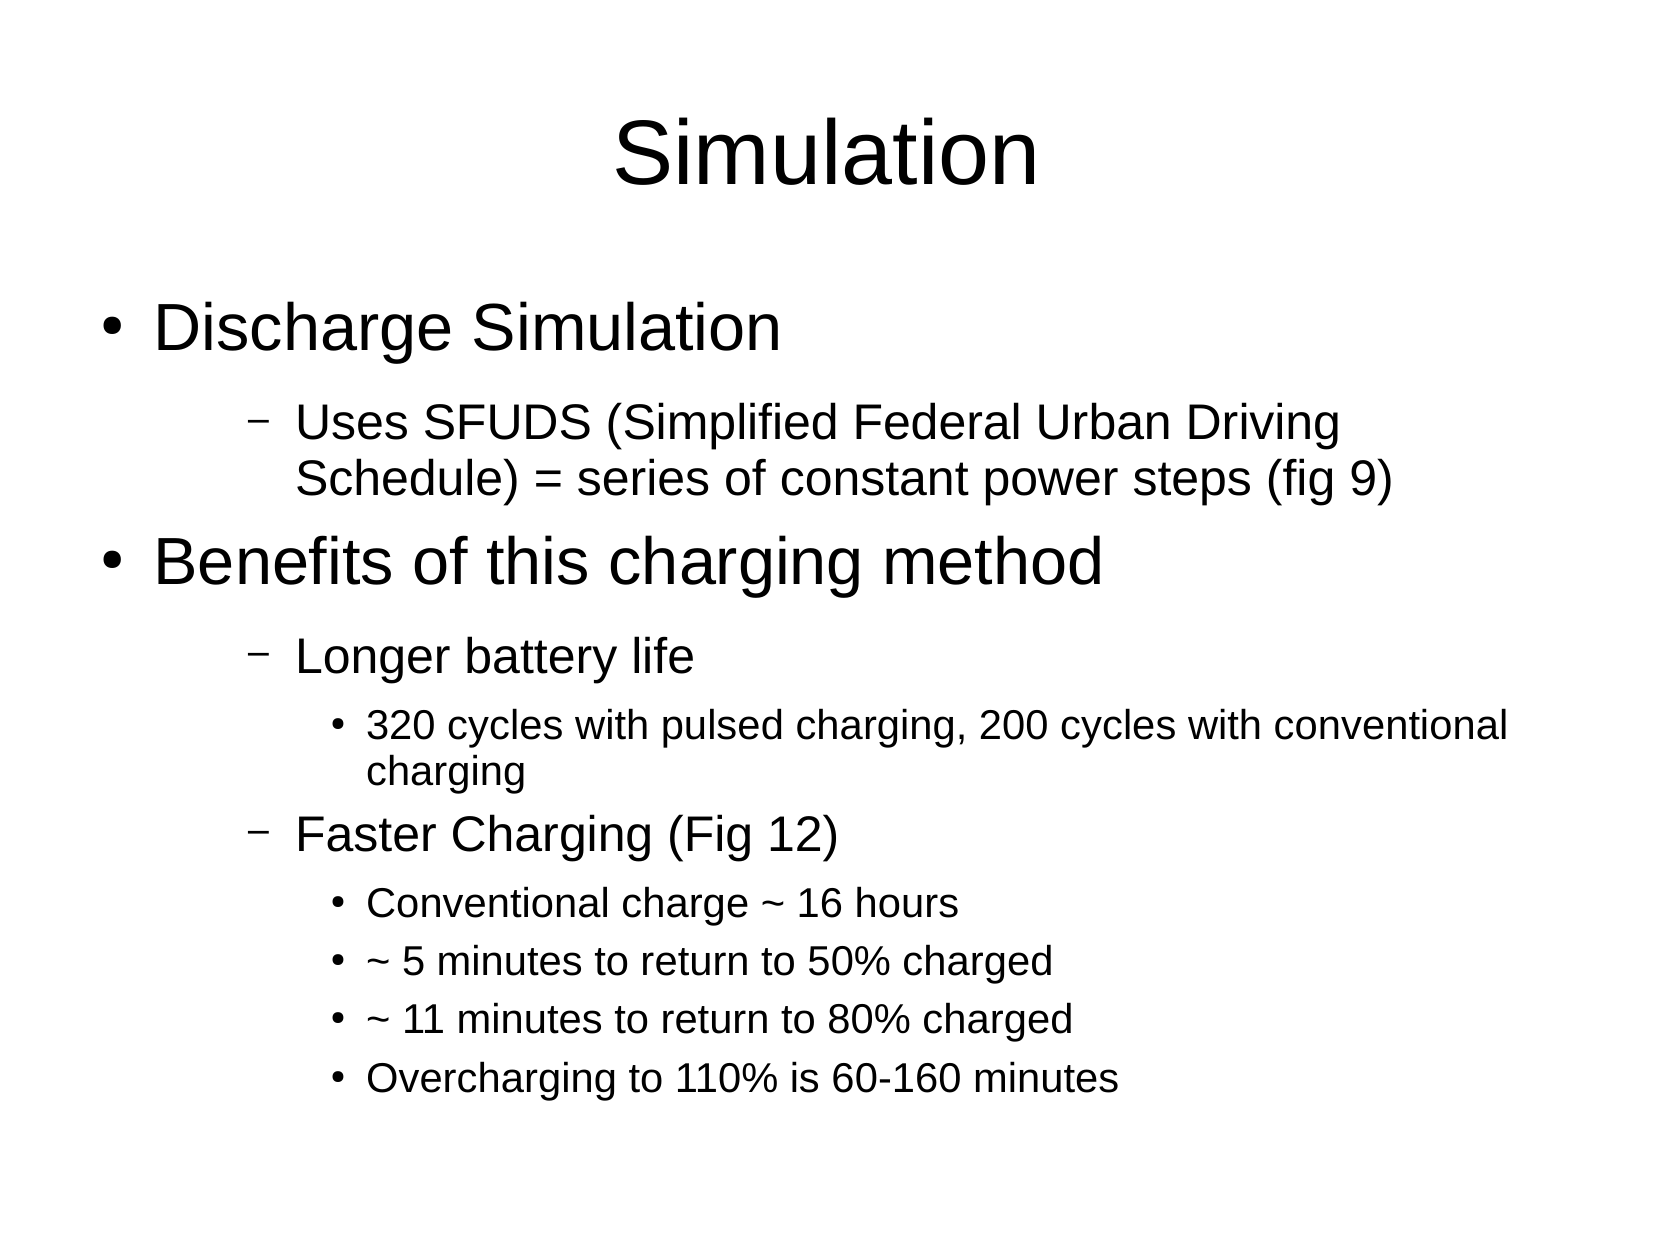

# Simulation
Discharge Simulation
Uses SFUDS (Simplified Federal Urban Driving Schedule) = series of constant power steps (fig 9)
Benefits of this charging method
Longer battery life
320 cycles with pulsed charging, 200 cycles with conventional charging
Faster Charging (Fig 12)
Conventional charge ~ 16 hours
~ 5 minutes to return to 50% charged
~ 11 minutes to return to 80% charged
Overcharging to 110% is 60-160 minutes